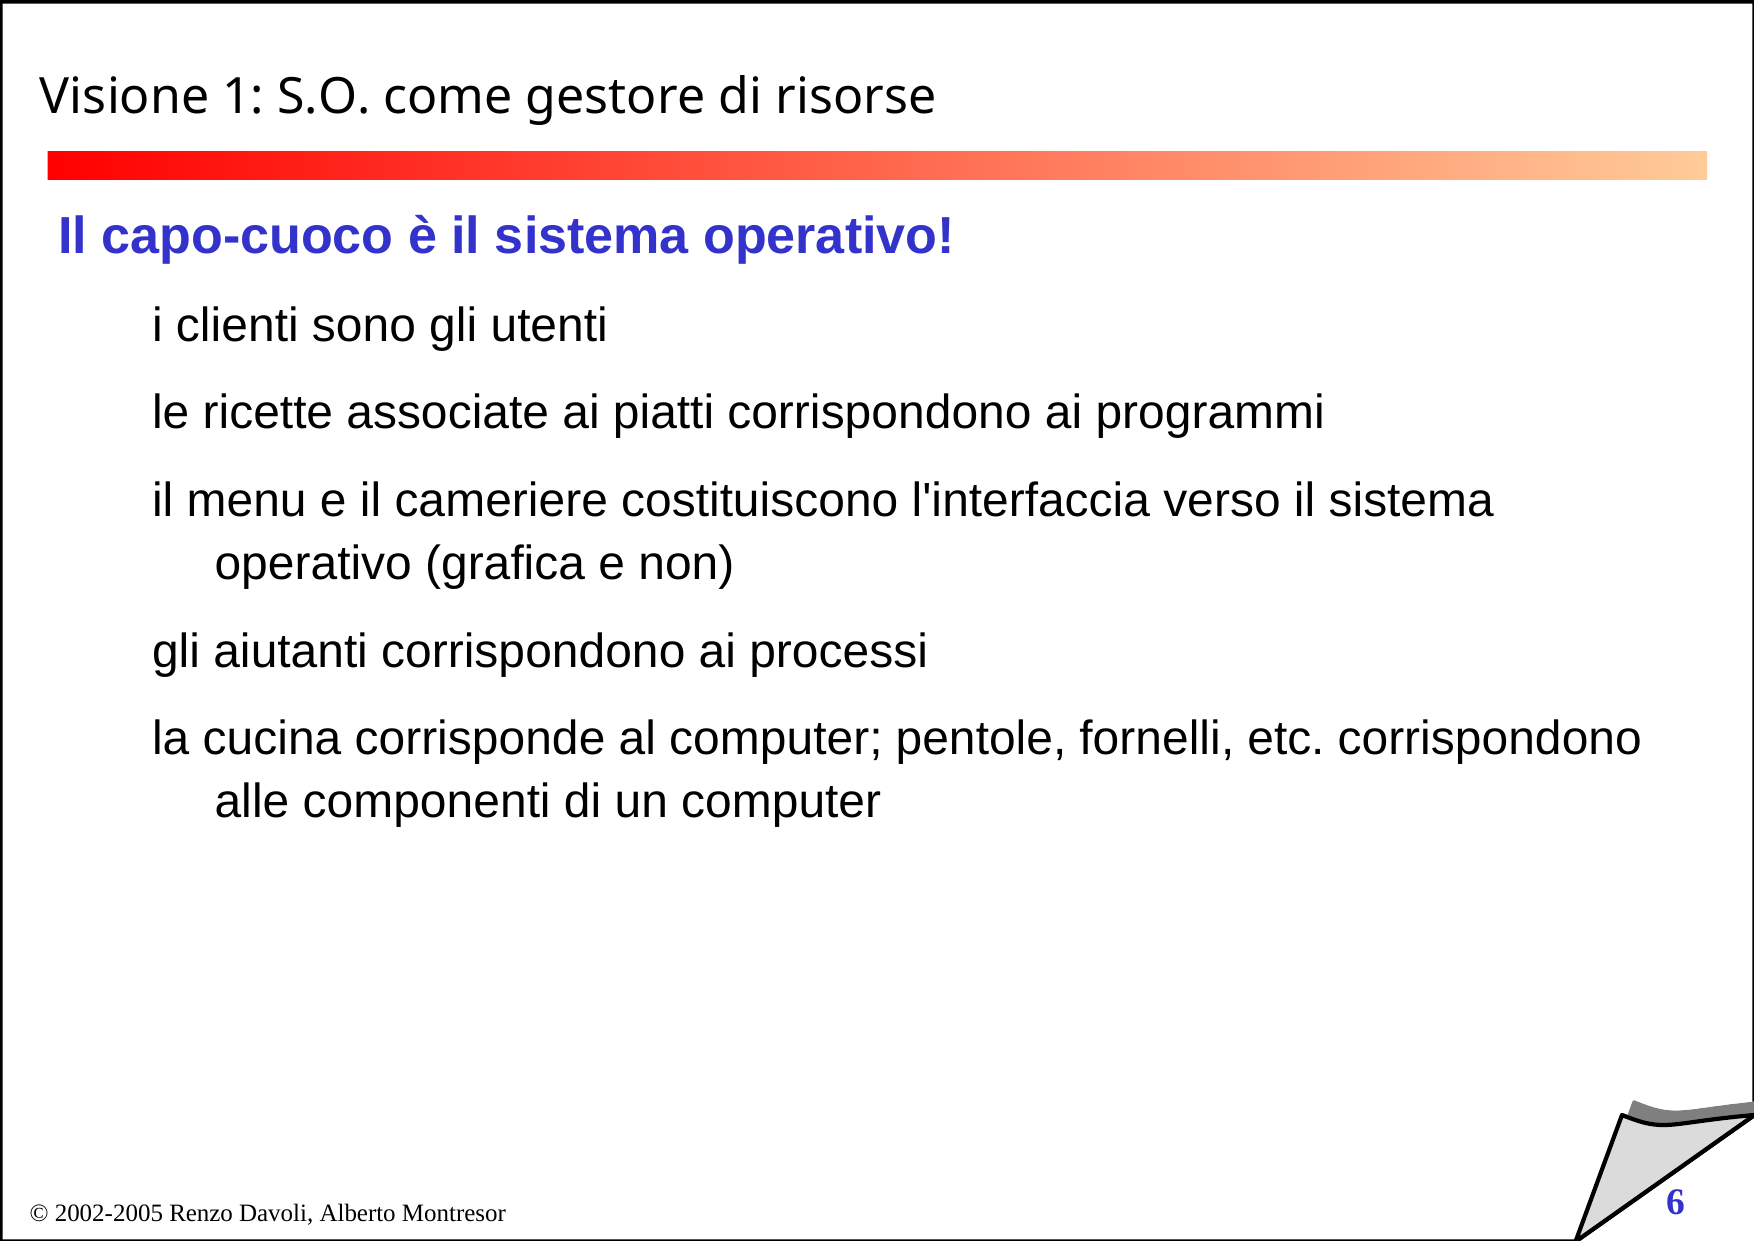

# Visione 1: S.O. come gestore di risorse
Il capo-cuoco è il sistema operativo!
i clienti sono gli utenti
le ricette associate ai piatti corrispondono ai programmi
il menu e il cameriere costituiscono l'interfaccia verso il sistema operativo (grafica e non)
gli aiutanti corrispondono ai processi
la cucina corrisponde al computer; pentole, fornelli, etc. corrispondono alle componenti di un computer